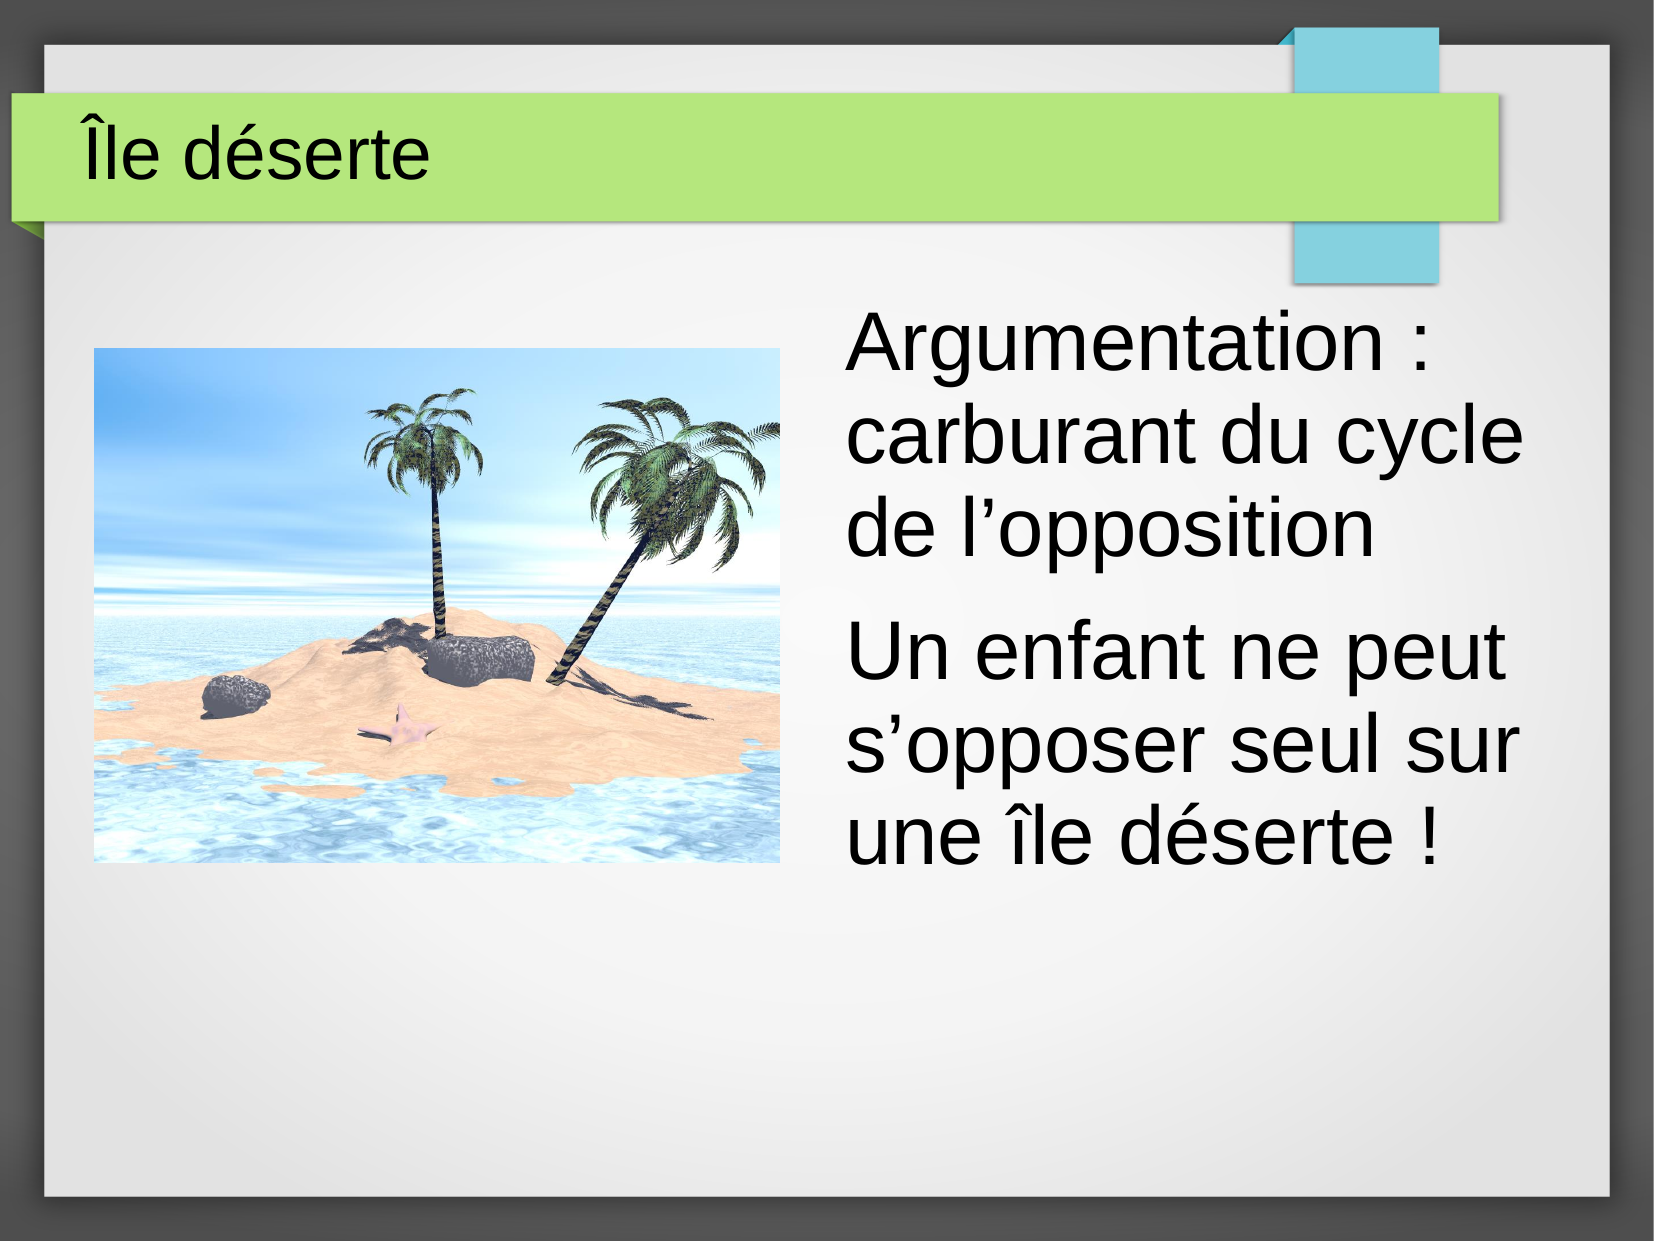

# Île déserte
Argumentation : carburant du cycle de l’opposition
Un enfant ne peut s’opposer seul sur une île déserte !